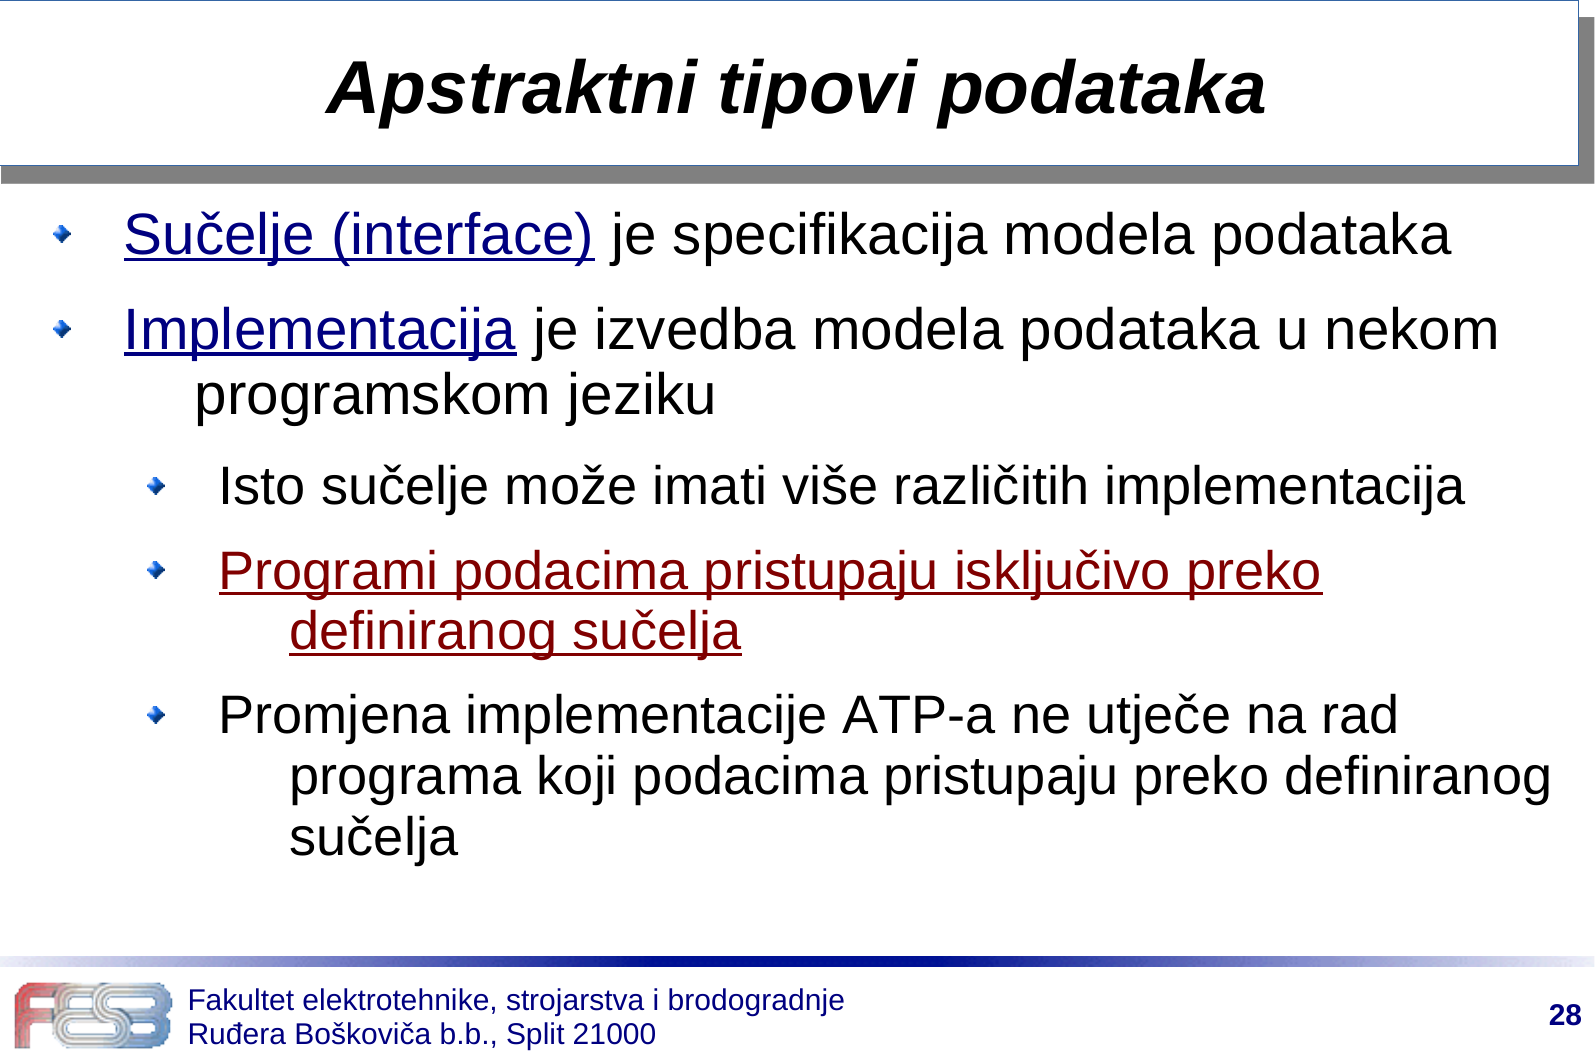

# Apstraktni tipovi podataka
Sučelje (interface) je specifikacija modela podataka
Implementacija je izvedba modela podataka u nekom programskom jeziku
Isto sučelje može imati više različitih implementacija
Programi podacima pristupaju isključivo preko definiranog sučelja
Promjena implementacije ATP-a ne utječe na rad programa koji podacima pristupaju preko definiranog sučelja